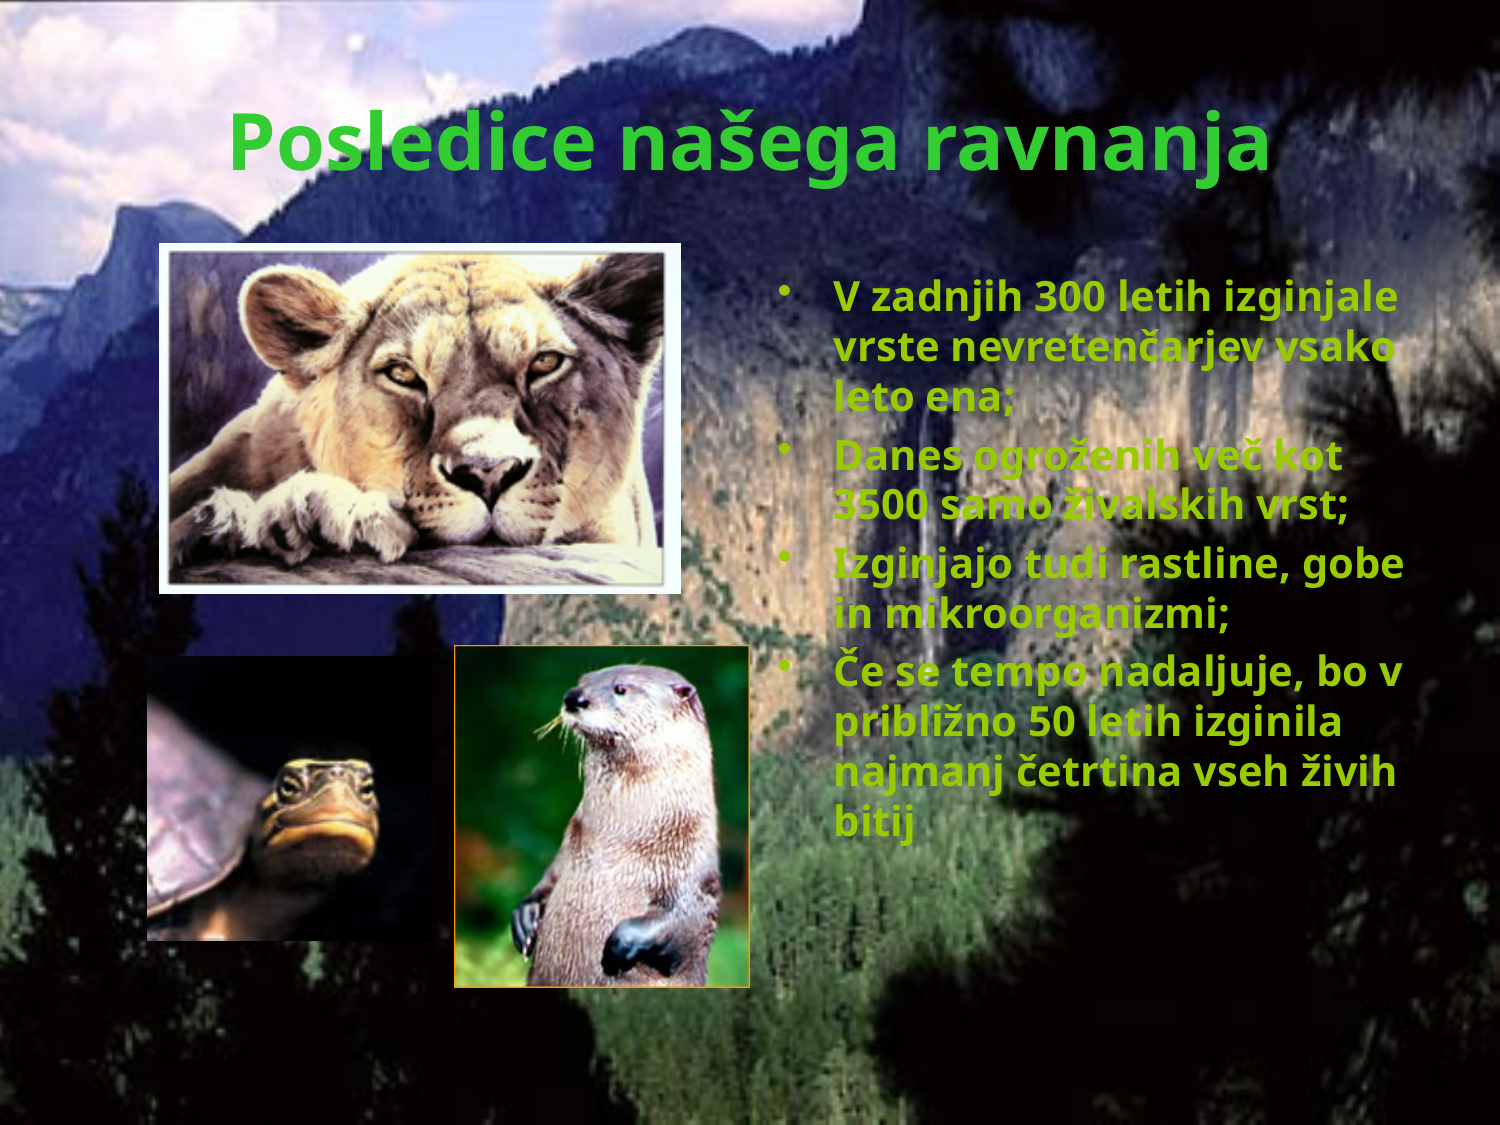

# Posledice našega ravnanja
V zadnjih 300 letih izginjale vrste nevretenčarjev vsako leto ena;
Danes ogroženih več kot 3500 samo živalskih vrst;
Izginjajo tudi rastline, gobe in mikroorganizmi;
Če se tempo nadaljuje, bo v približno 50 letih izginila najmanj četrtina vseh živih bitij